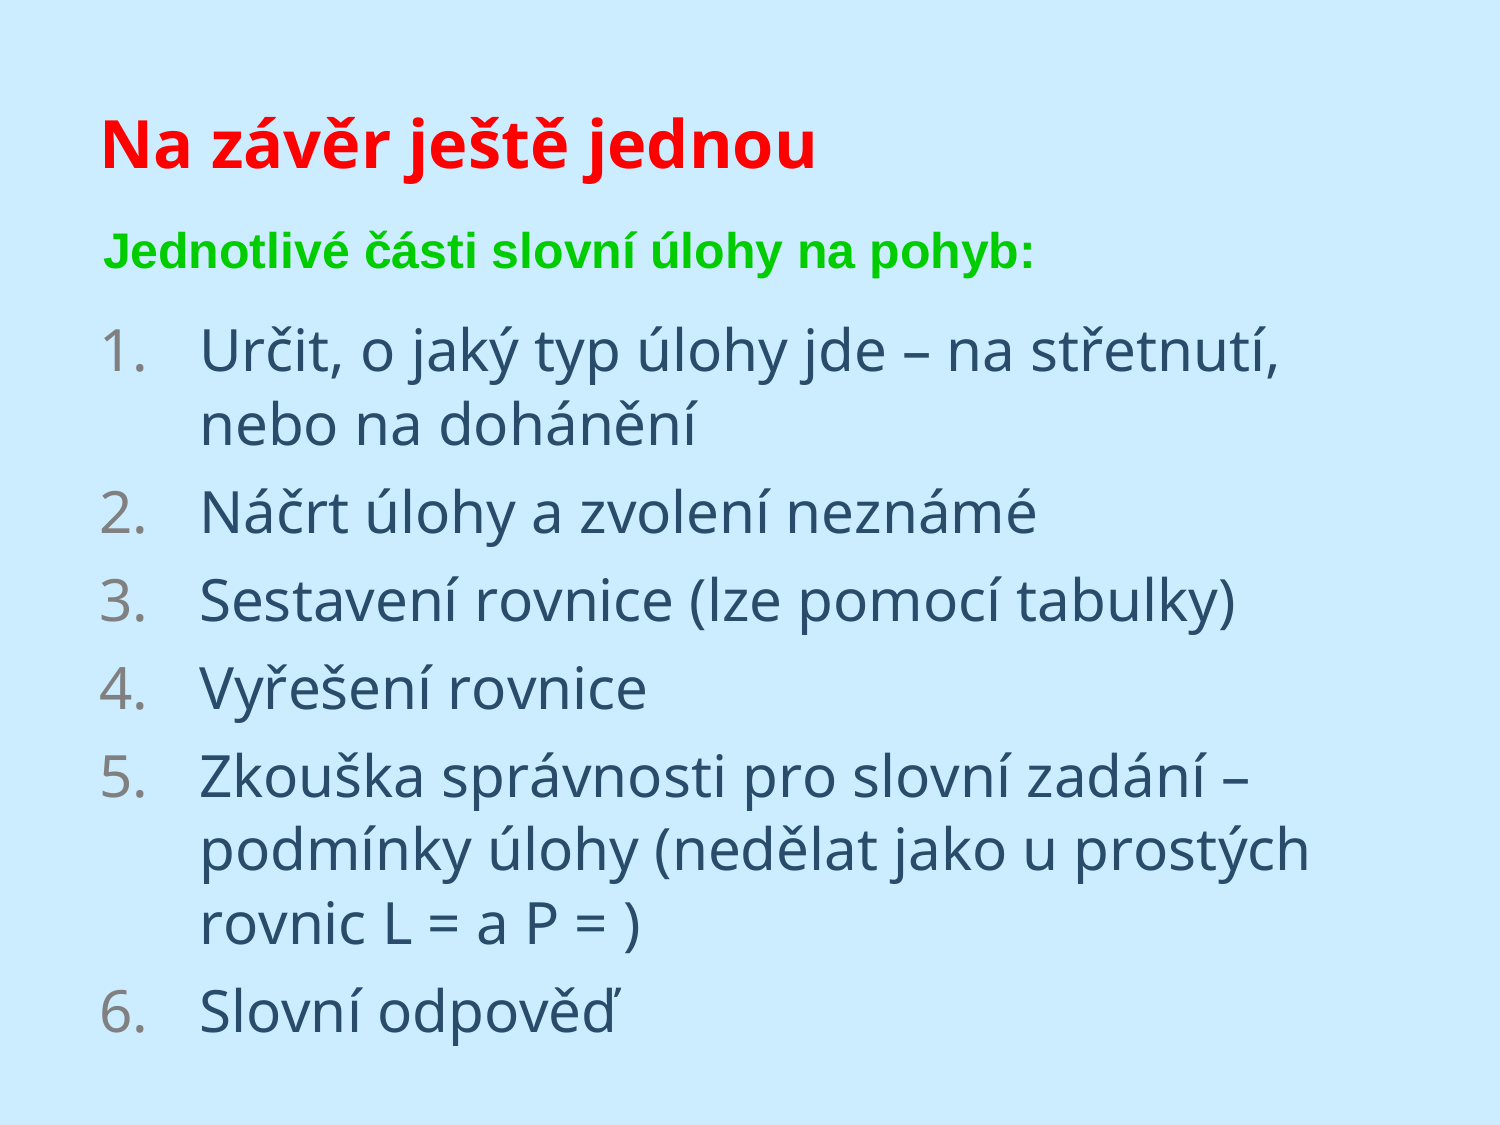

# Na závěr ještě jednou
Jednotlivé části slovní úlohy na pohyb:
Určit, o jaký typ úlohy jde – na střetnutí, nebo na dohánění
Náčrt úlohy a zvolení neznámé
Sestavení rovnice (lze pomocí tabulky)
Vyřešení rovnice
Zkouška správnosti pro slovní zadání – podmínky úlohy (nedělat jako u prostých rovnic L = a P = )
Slovní odpověď